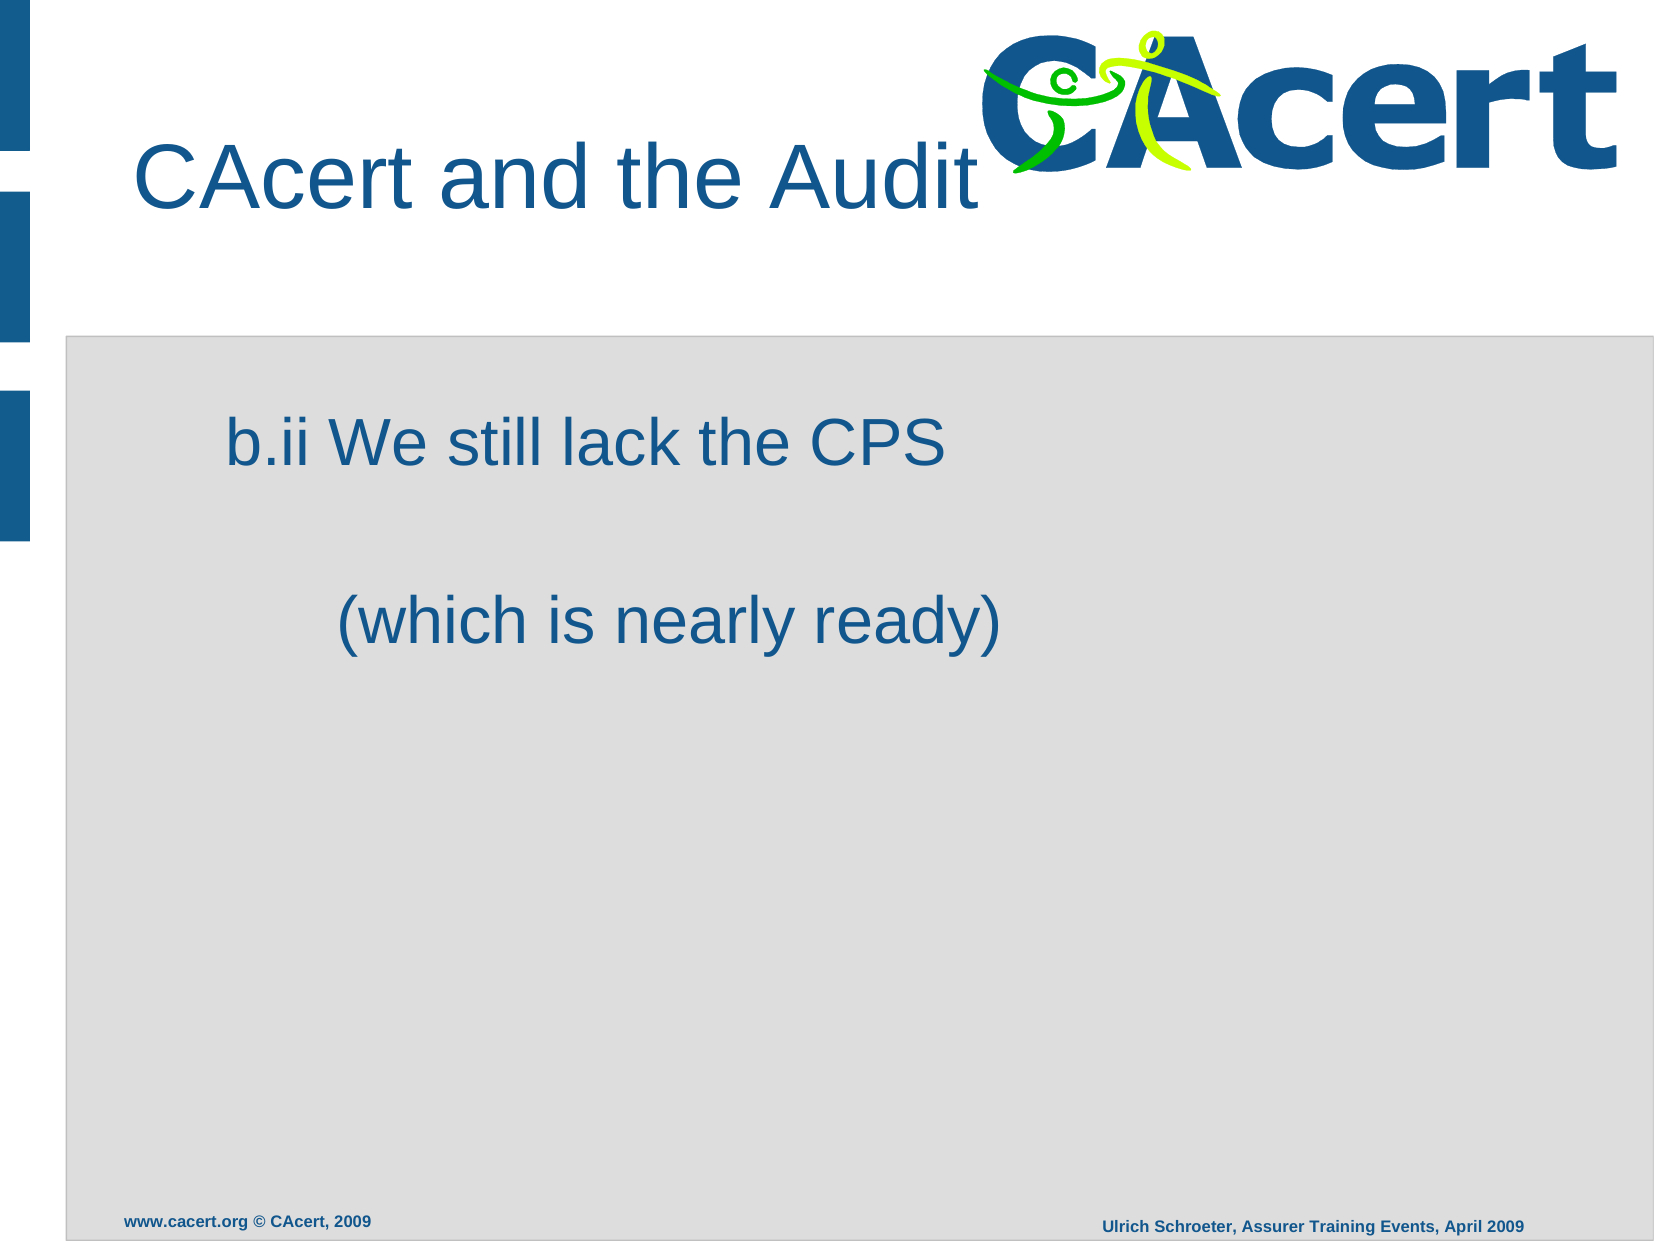

CAcert and the Audit
 b.ii We still lack the CPS
 (which is nearly ready)